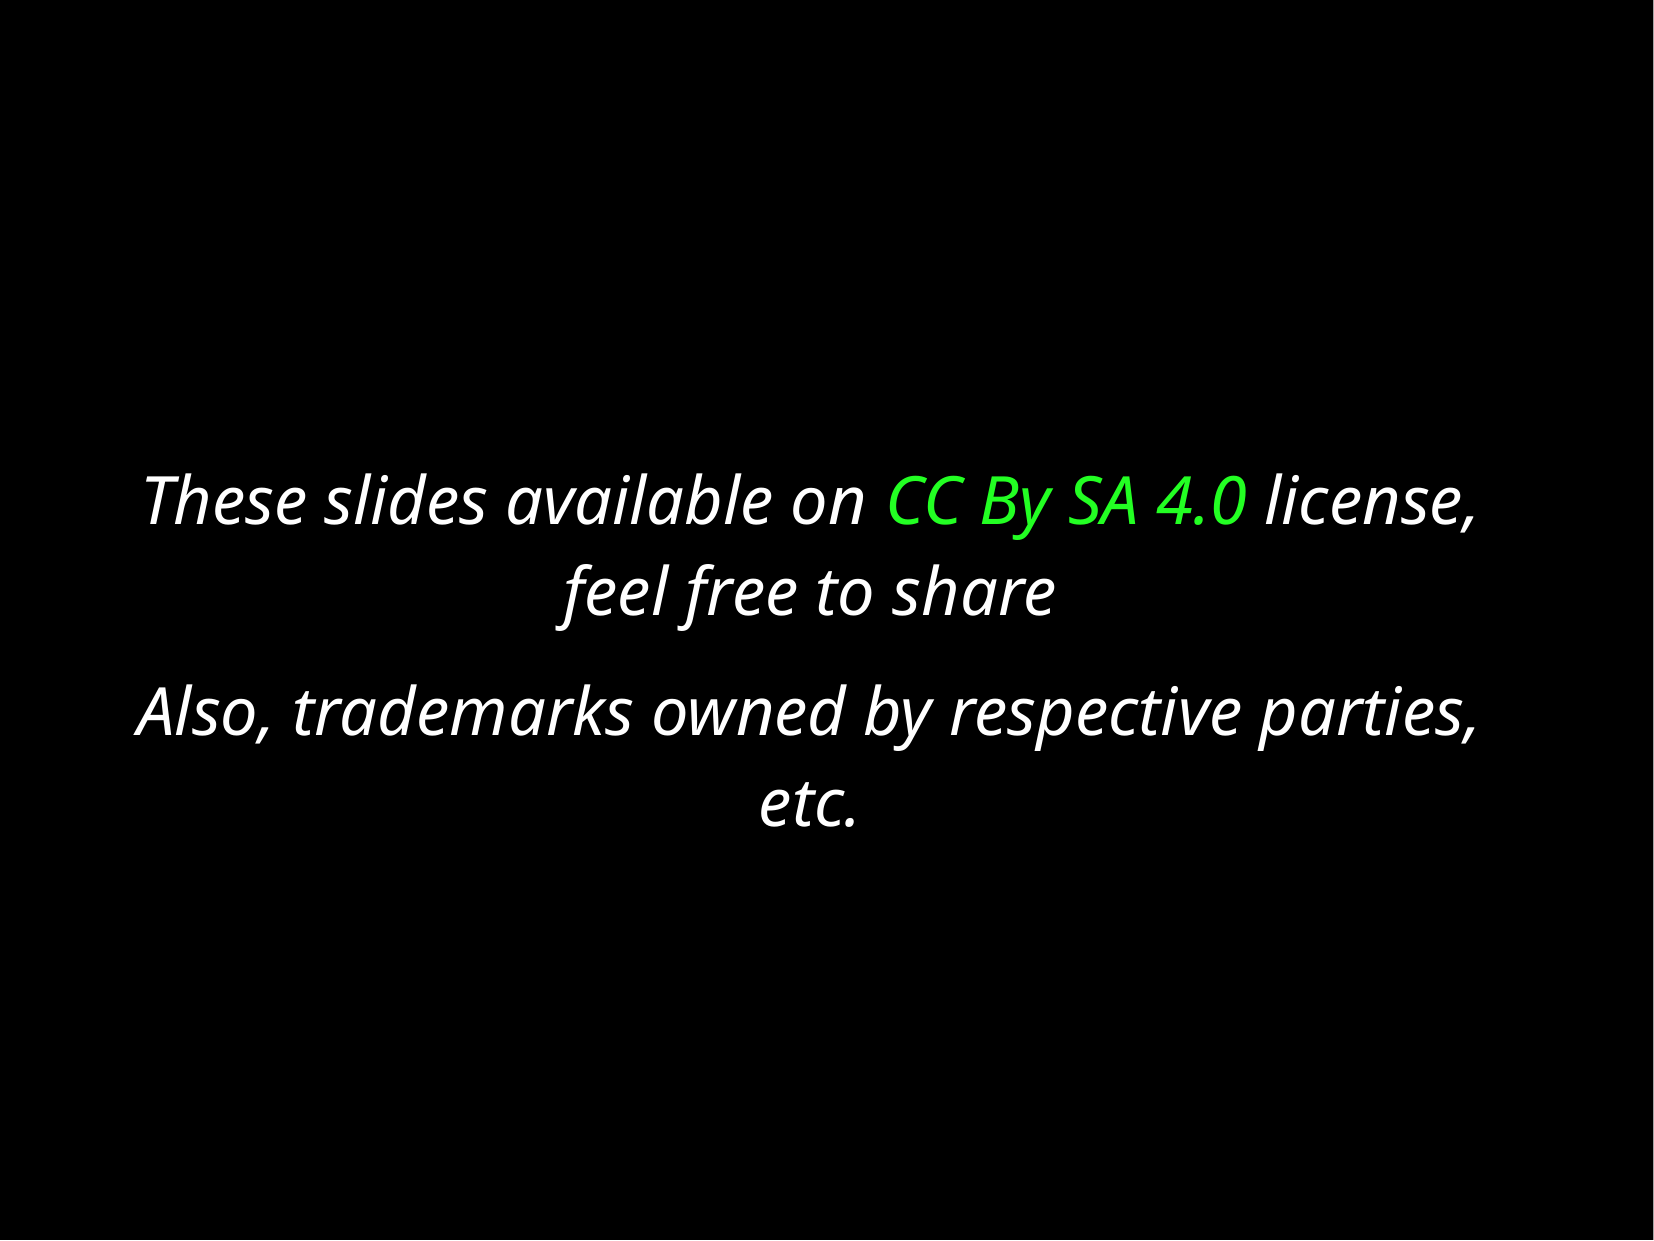

# These slides available on CC By SA 4.0 license, feel free to share
Also, trademarks owned by respective parties, etc.